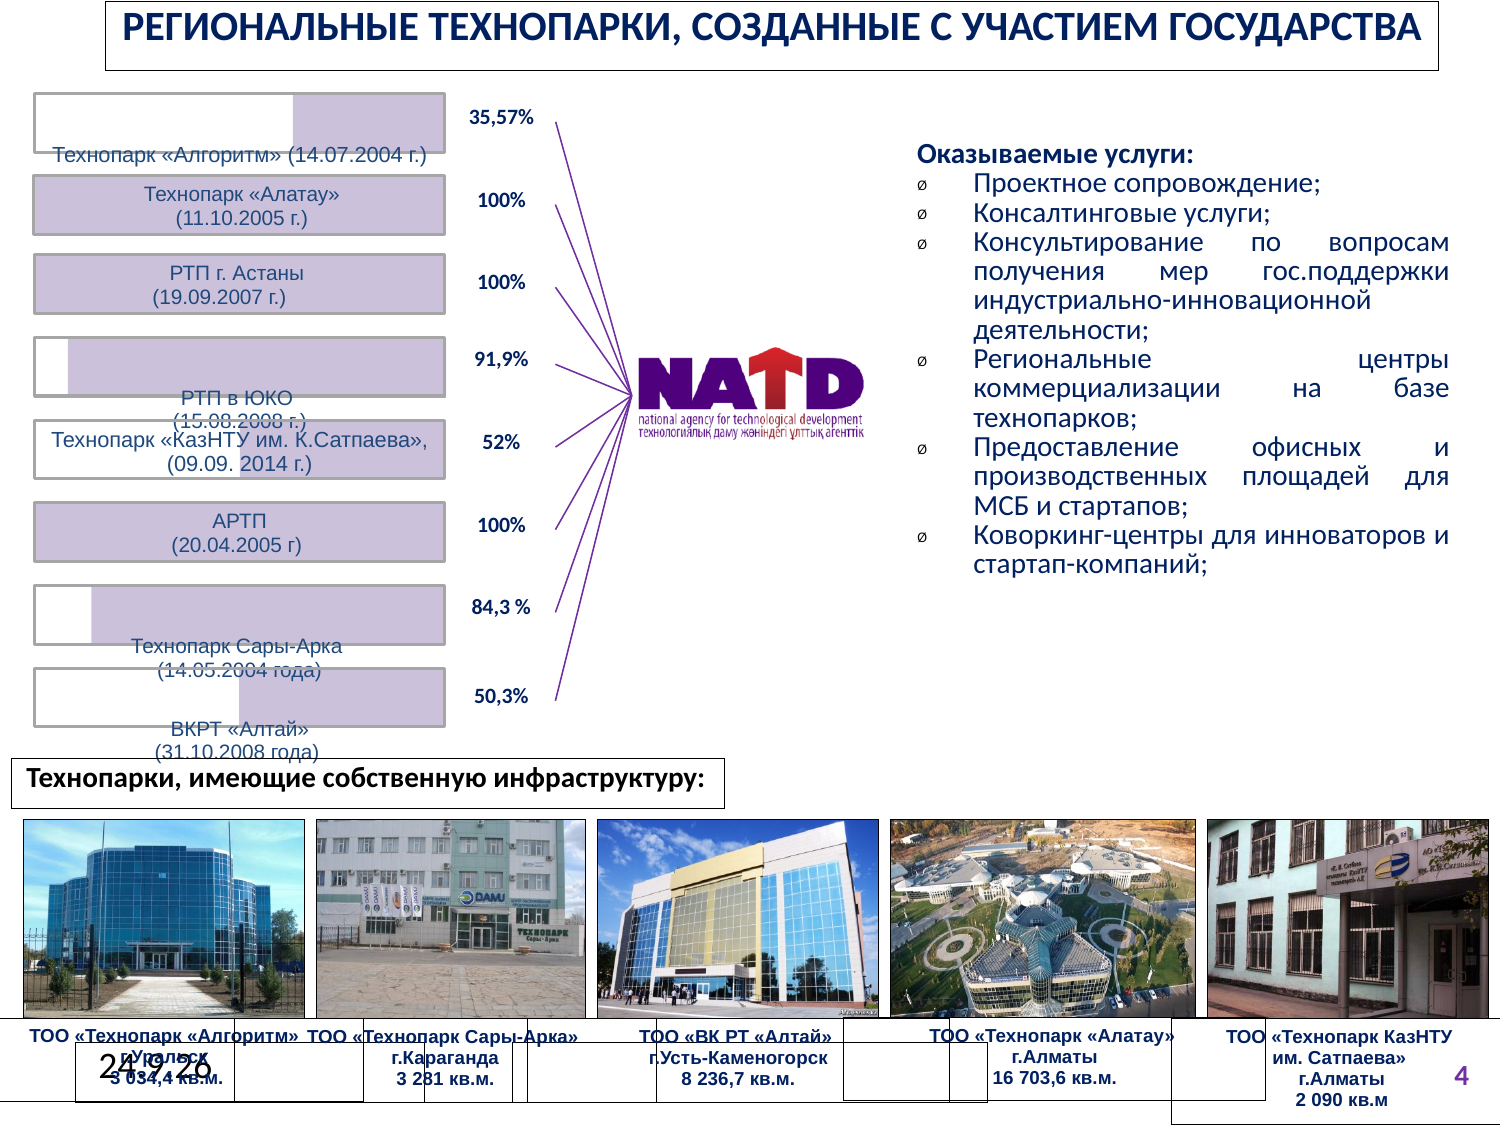

РЕГИОНАЛЬНЫЕ ТЕХНОПАРКИ, СОЗДАННЫЕ С УЧАСТИЕМ ГОСУДАРСТВА
Технопарк «Алгоритм» (14.07.2004 г.)
35,57%
Оказываемые услуги:
Проектное сопровождение;
Консалтинговые услуги;
Консультирование по вопросам получения мер гос.поддержки индустриально-инновационной деятельности;
Региональные центры коммерциализации на базе технопарков;
Предоставление офисных и производственных площадей для МСБ и стартапов;
Коворкинг-центры для инноваторов и стартап-компаний;
 Технопарк «Алатау»
 (11.10.2005 г.)
100%
РТП г. Астаны
(19.09.2007 г.)
100%
РТП в ЮКО
(15.08.2008 г.)
91,9%
Технопарк «КазНТУ им. К.Сатпаева», (09.09. 2014 г.)
52%
АРТП
(20.04.2005 г)
100%
Технопарк Сары-Арка
(14.05.2004 года)
84,3 %
ВКРТ «Алтай»
(31.10.2008 года)
50,3%
Технопарки, имеющие собственную инфраструктуру:
ТОО «Технопарк «Алатау»
г.Алматы
16 703,6 кв.м.
ТОО «Технопарк «Алгоритм»
г.Уральск
 3 034,4 кв.м.
ТОО «Технопарк Сары-Арка»
г.Караганда
3 281 кв.м.
ТОО «ВК РТ «Алтай»
г.Усть-Каменогорск
8 236,7 кв.м.
ТОО «Технопарк КазНТУ
им. Сатпаева»
г.Алматы
2 090 кв.м